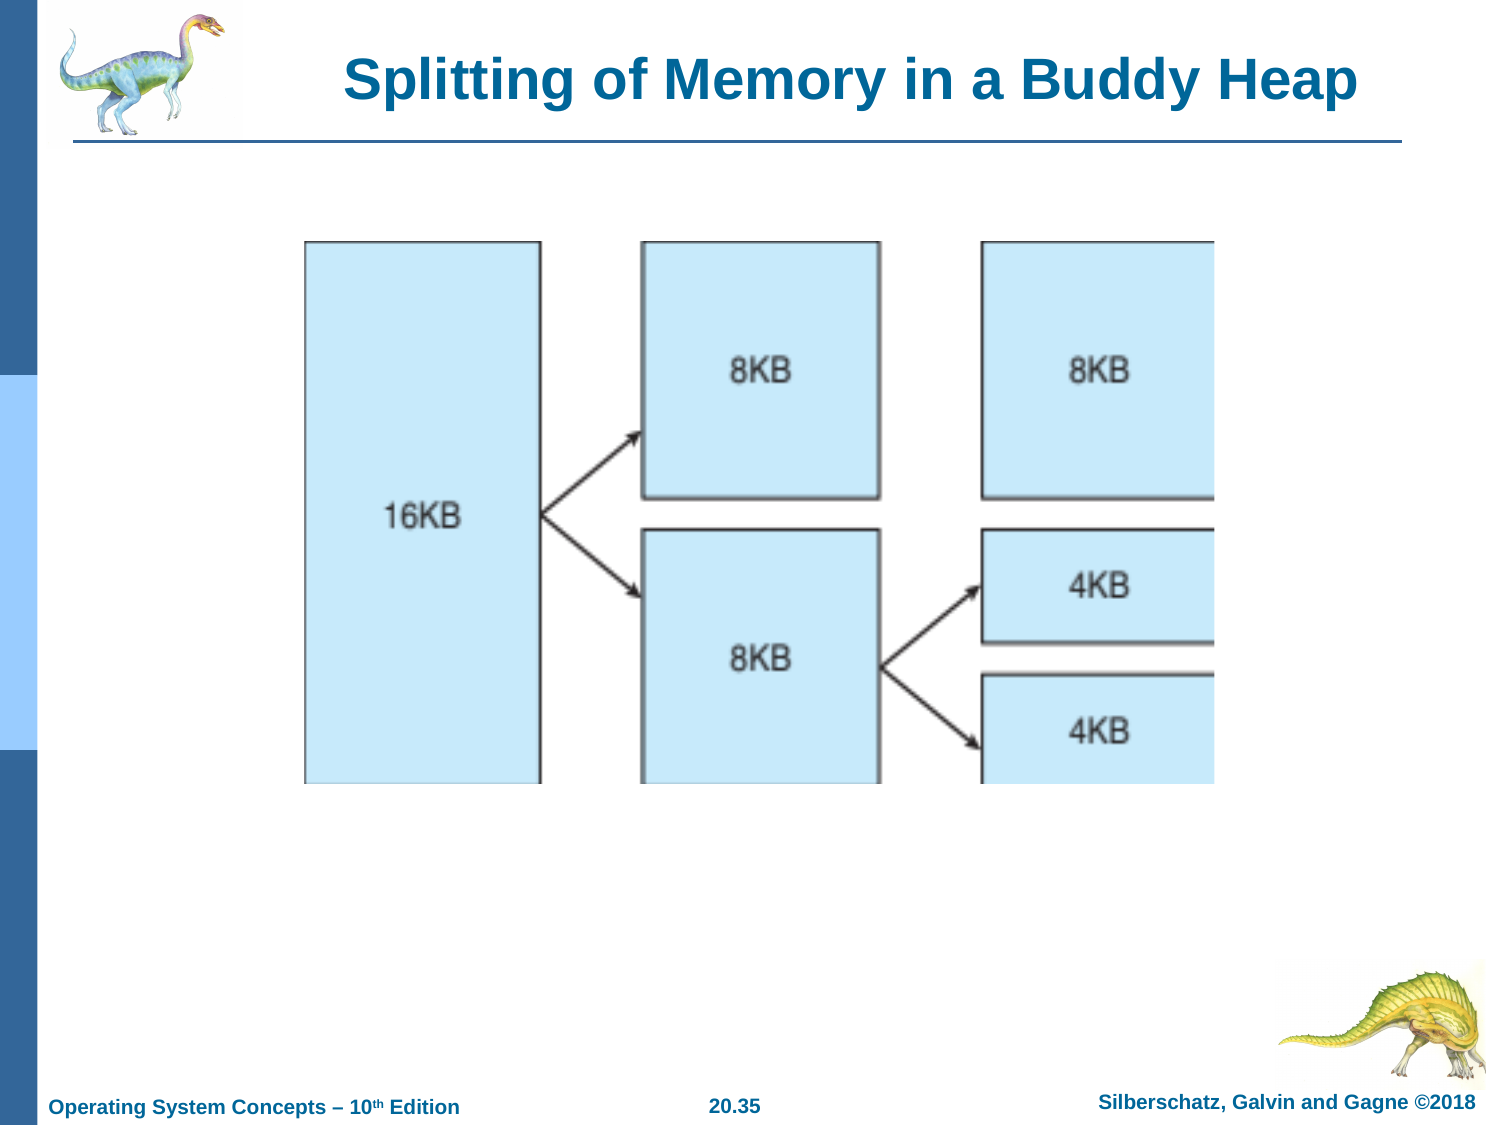

# Splitting of Memory in a Buddy Heap